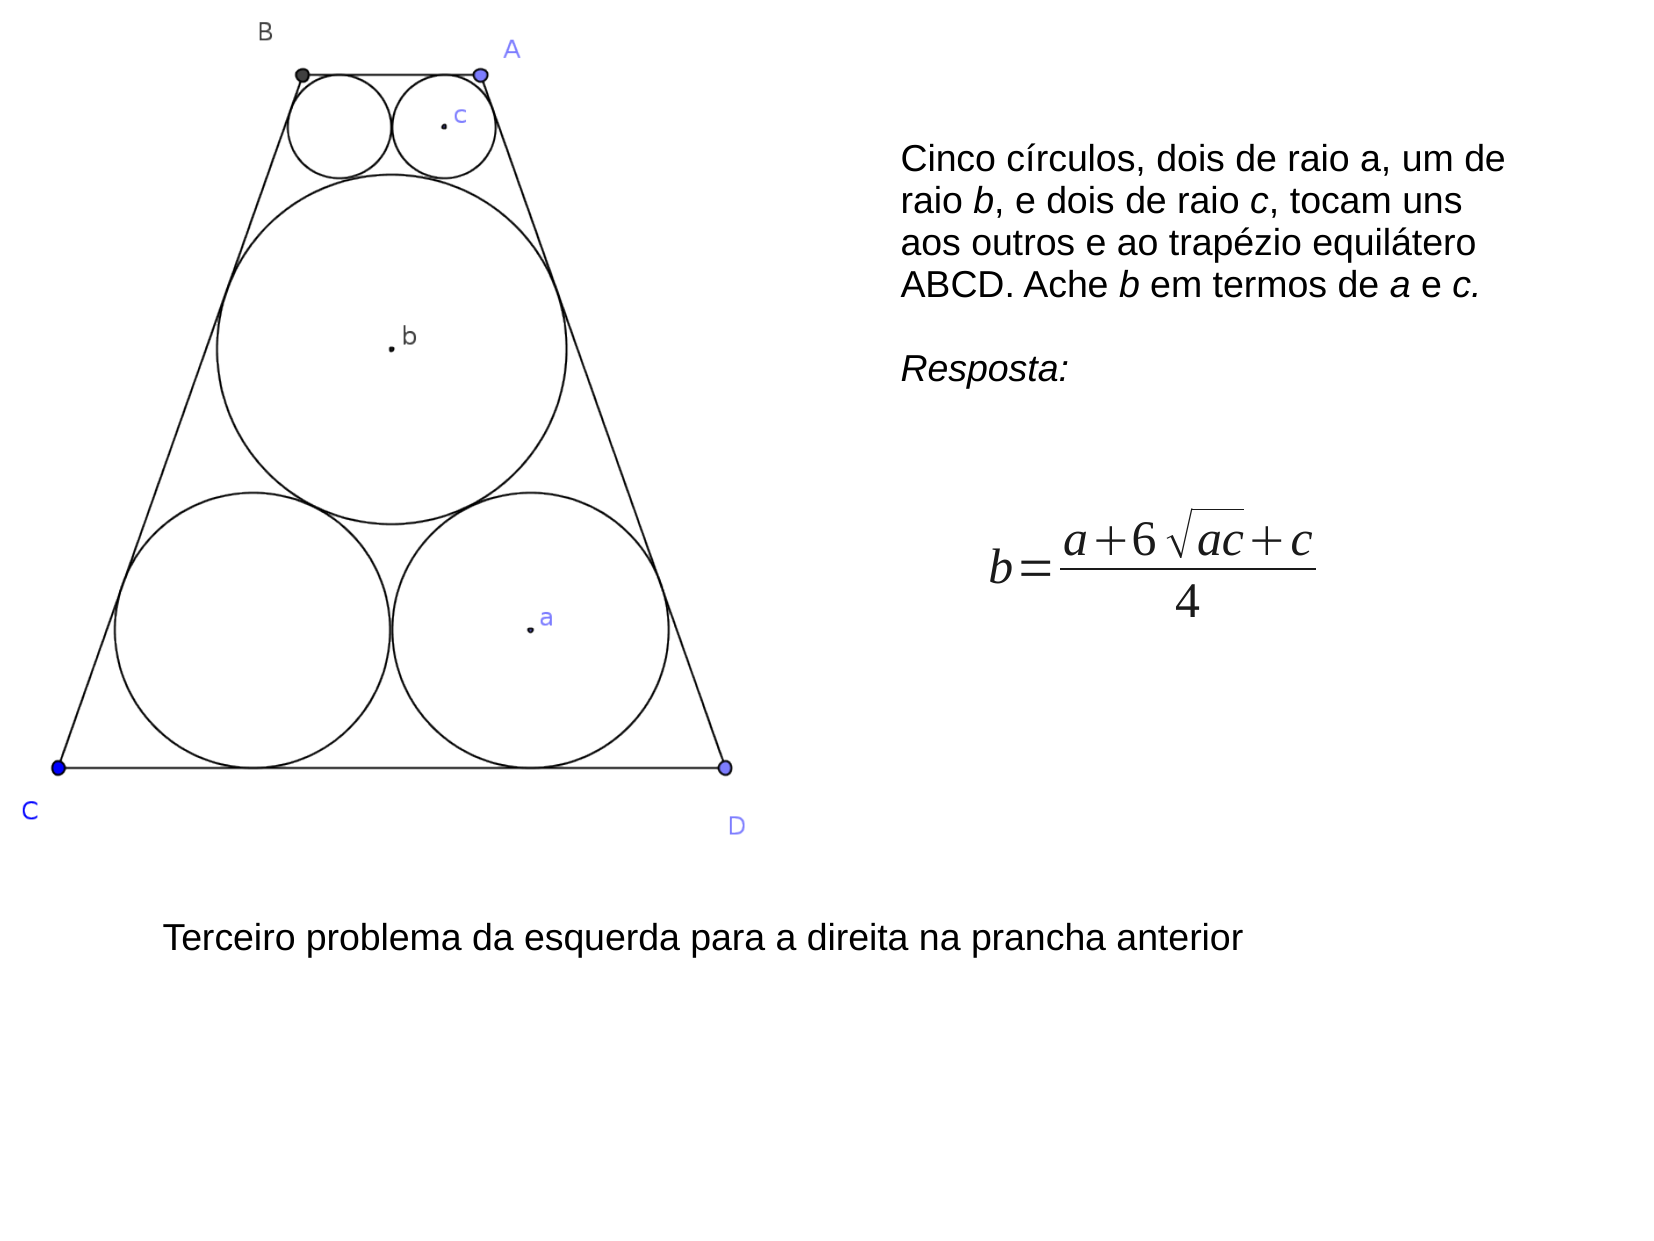

Cinco círculos, dois de raio a, um de
raio b, e dois de raio c, tocam uns
aos outros e ao trapézio equilátero
ABCD. Ache b em termos de a e c.
Resposta:
Terceiro problema da esquerda para a direita na prancha anterior